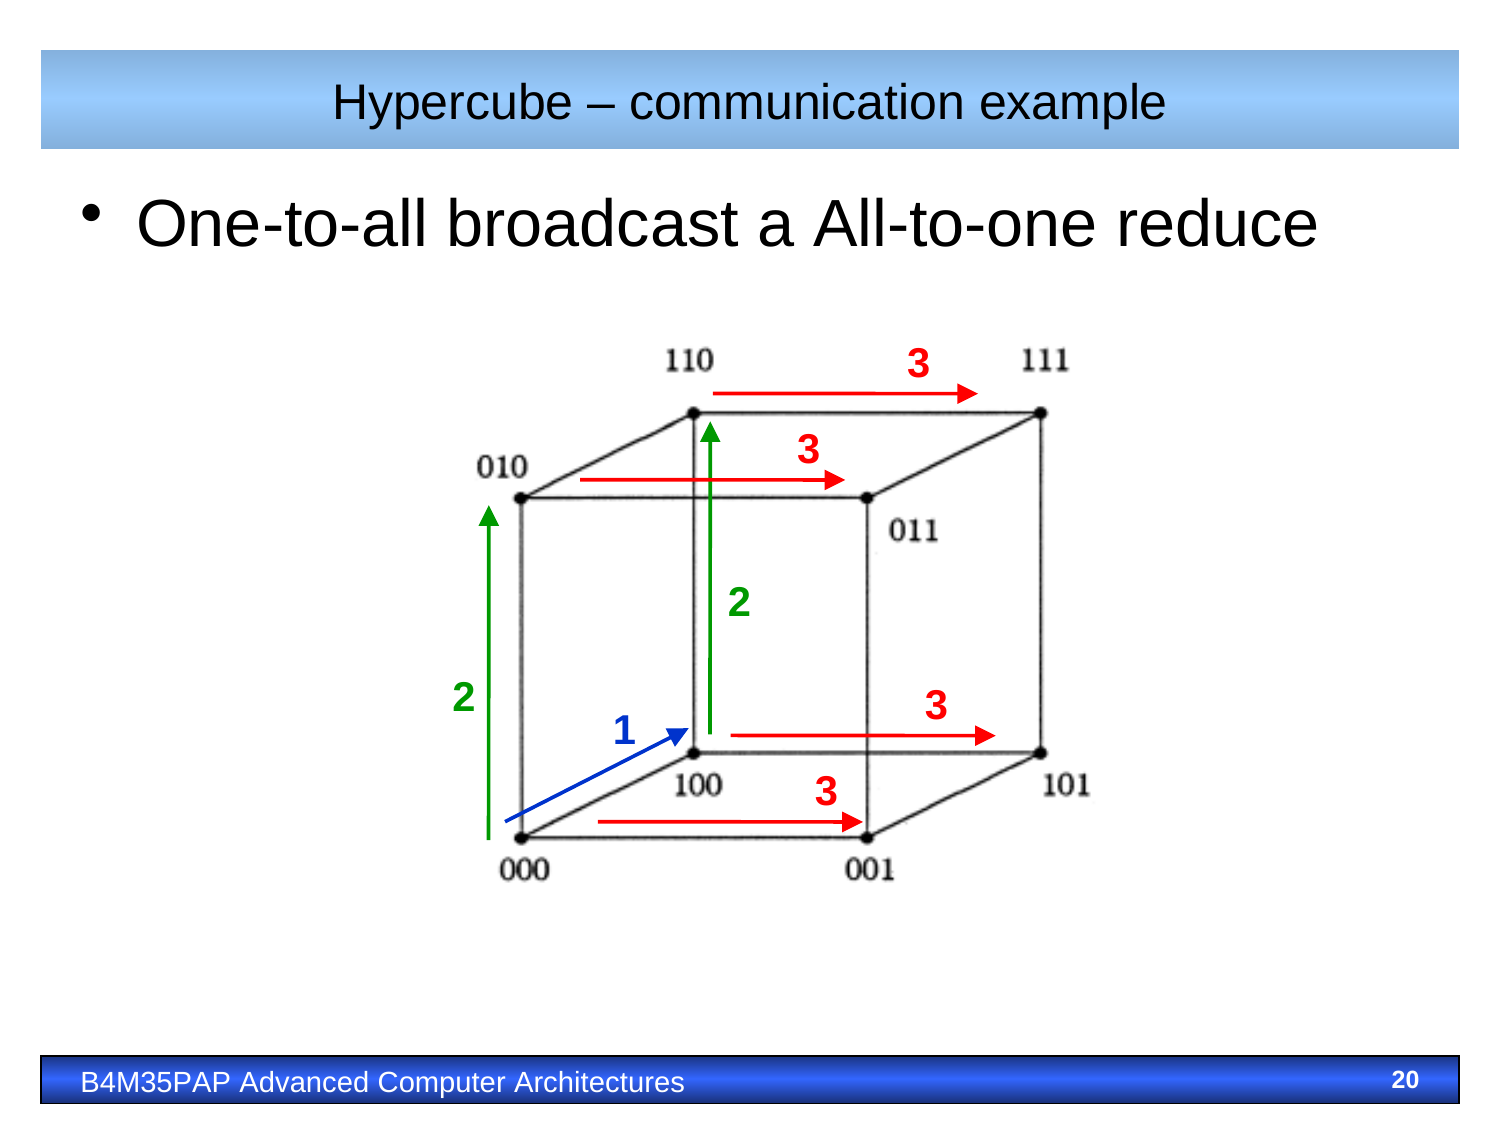

# Hypercube – communication example
One-to-all broadcast a All-to-one reduce
3
3
2
2
3
1
3